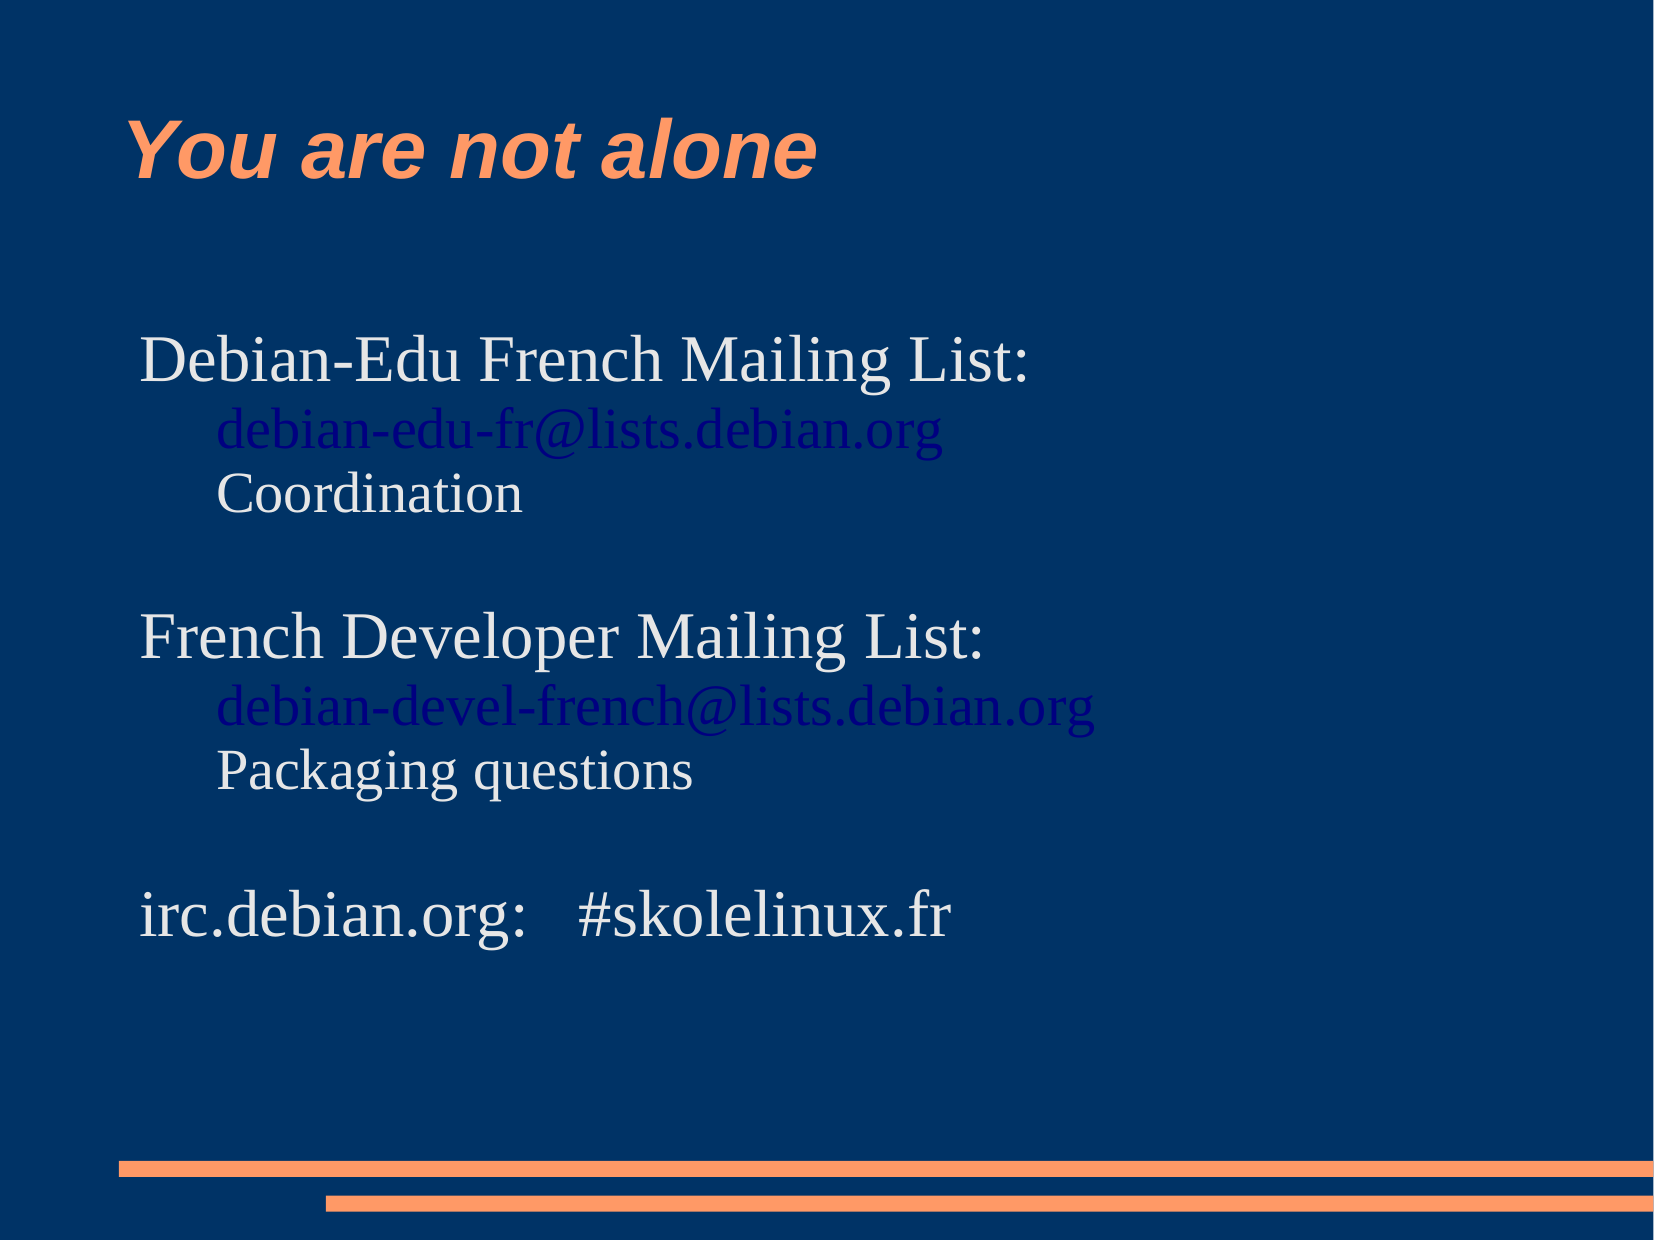

# You are not alone
Debian-Edu French Mailing List:
debian-edu-fr@lists.debian.org
Coordination
French Developer Mailing List:
debian-devel-french@lists.debian.org
Packaging questions
irc.debian.org: #skolelinux.fr